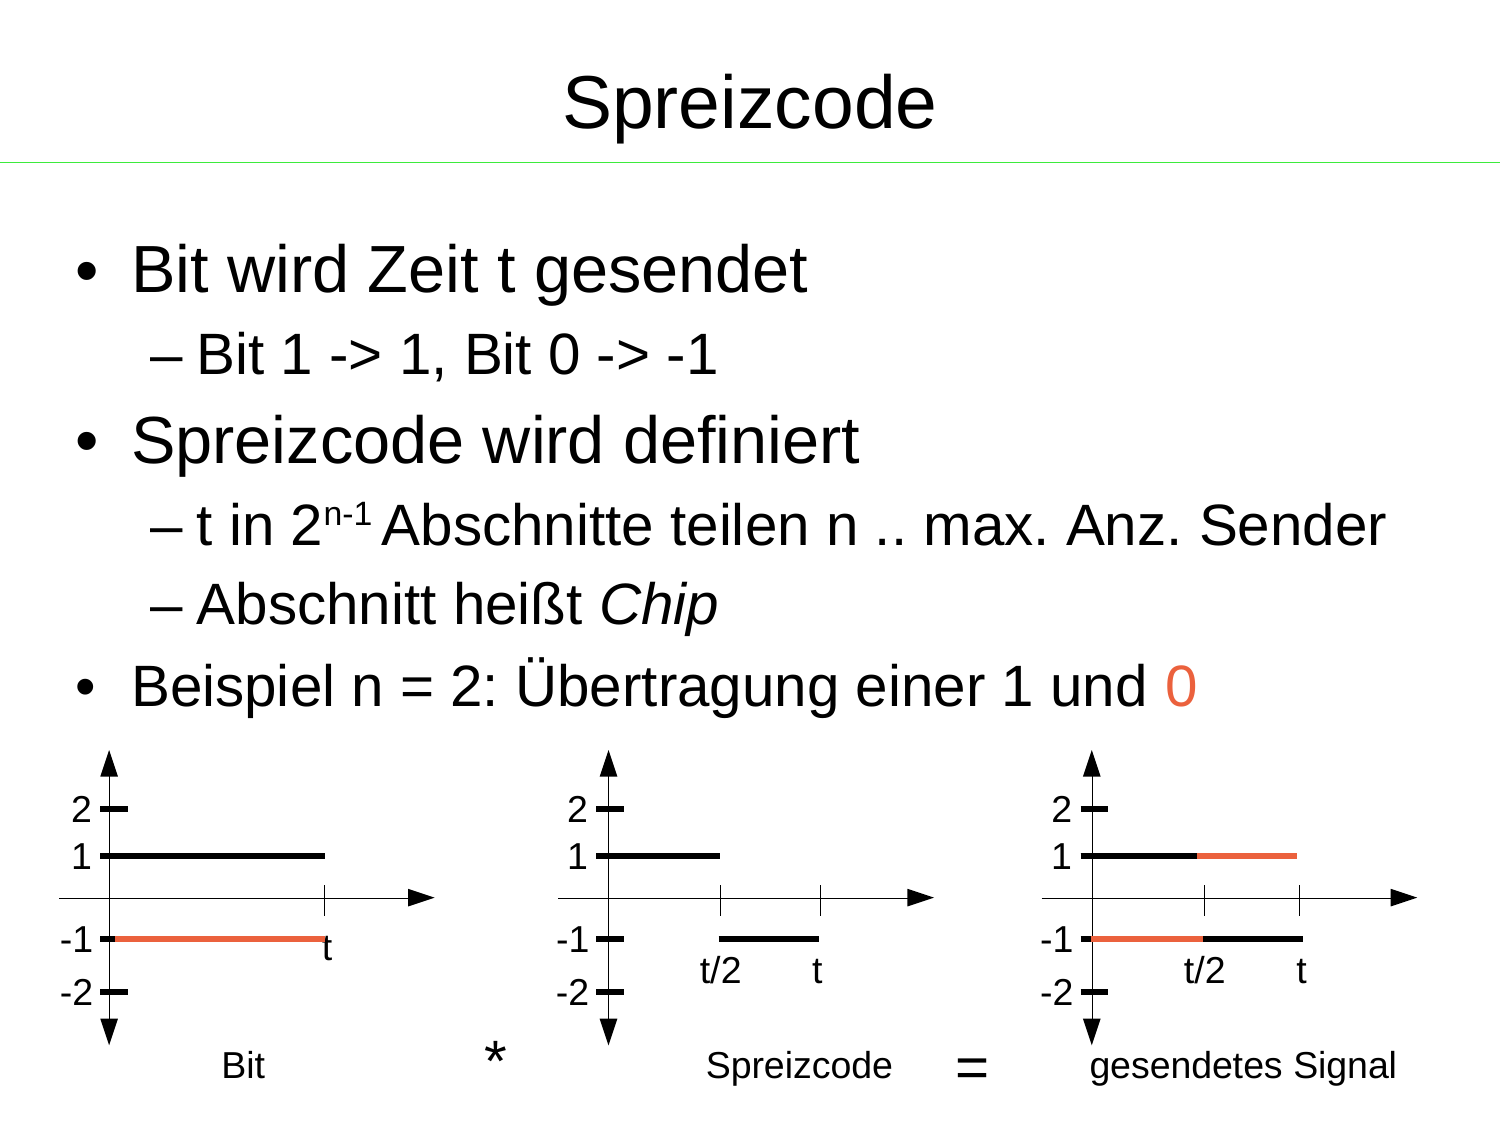

# Spreizcode
Bit wird Zeit t gesendet
Bit 1 -> 1, Bit 0 -> -1
Spreizcode wird definiert
t in 2n-1 Abschnitte teilen n .. max. Anz. Sender
Abschnitt heißt Chip
Beispiel n = 2: Übertragung einer 1 und 0
2
2
2
1
1
1
-1
-1
-1
t
t/2
t
t/2
t
-2
-2
-2
*
=
Bit
Spreizcode
gesendetes Signal